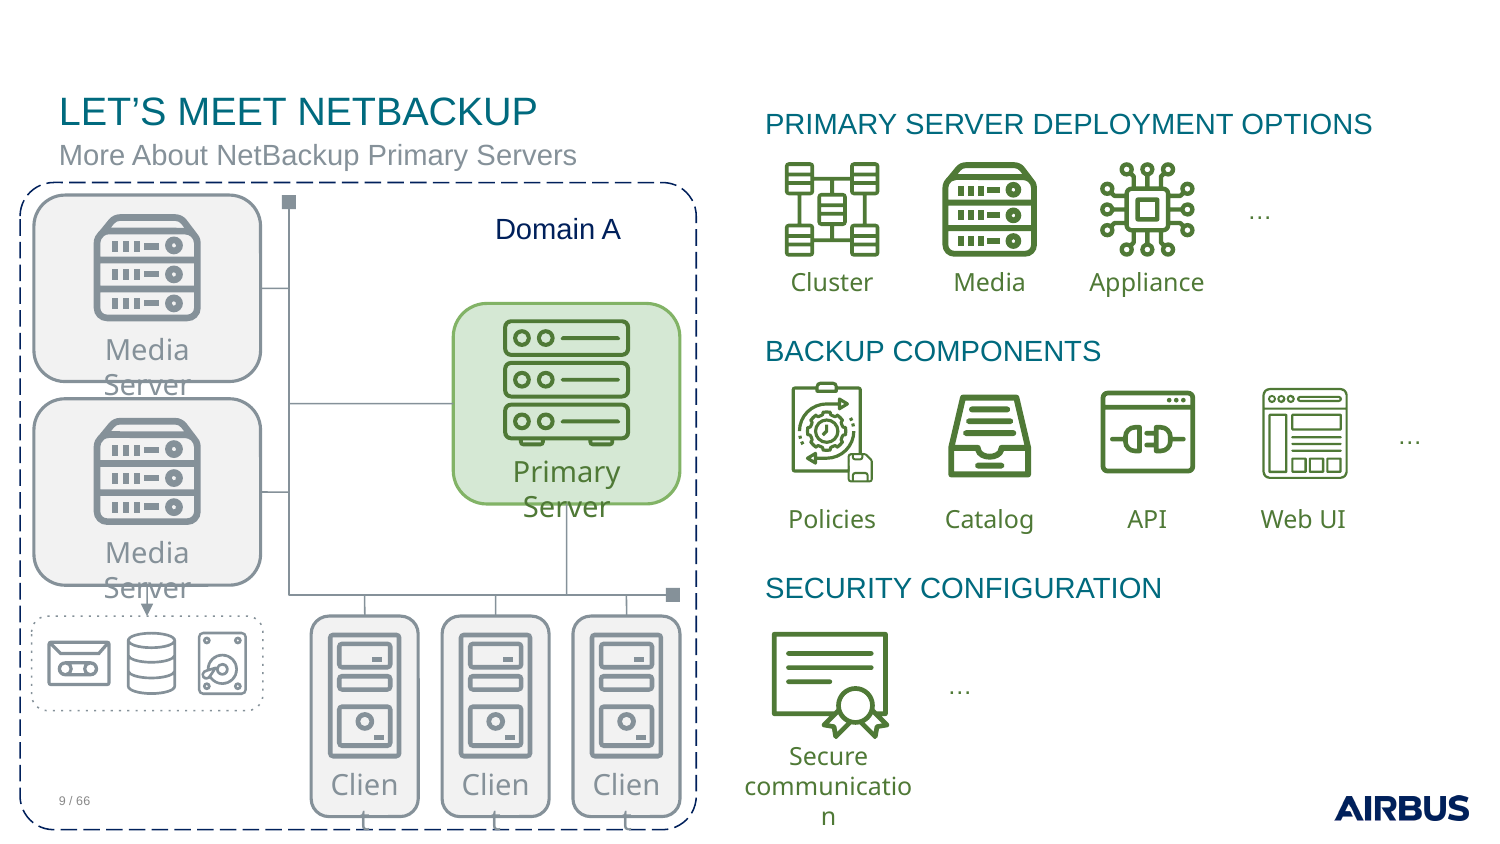

# LET’S MEET NETBACKUP More About NetBackup Primary Servers
PRIMARY SERVER DEPLOYMENT OPTIONS
…
Cluster
Media
Appliance
Domain A
Media Server
BACKUP COMPONENTS
…
Policies
Catalog
API
Web UI
Primary Server
Media Server
SECURITY CONFIGURATION
…
Secure communication
Client
Client
Client